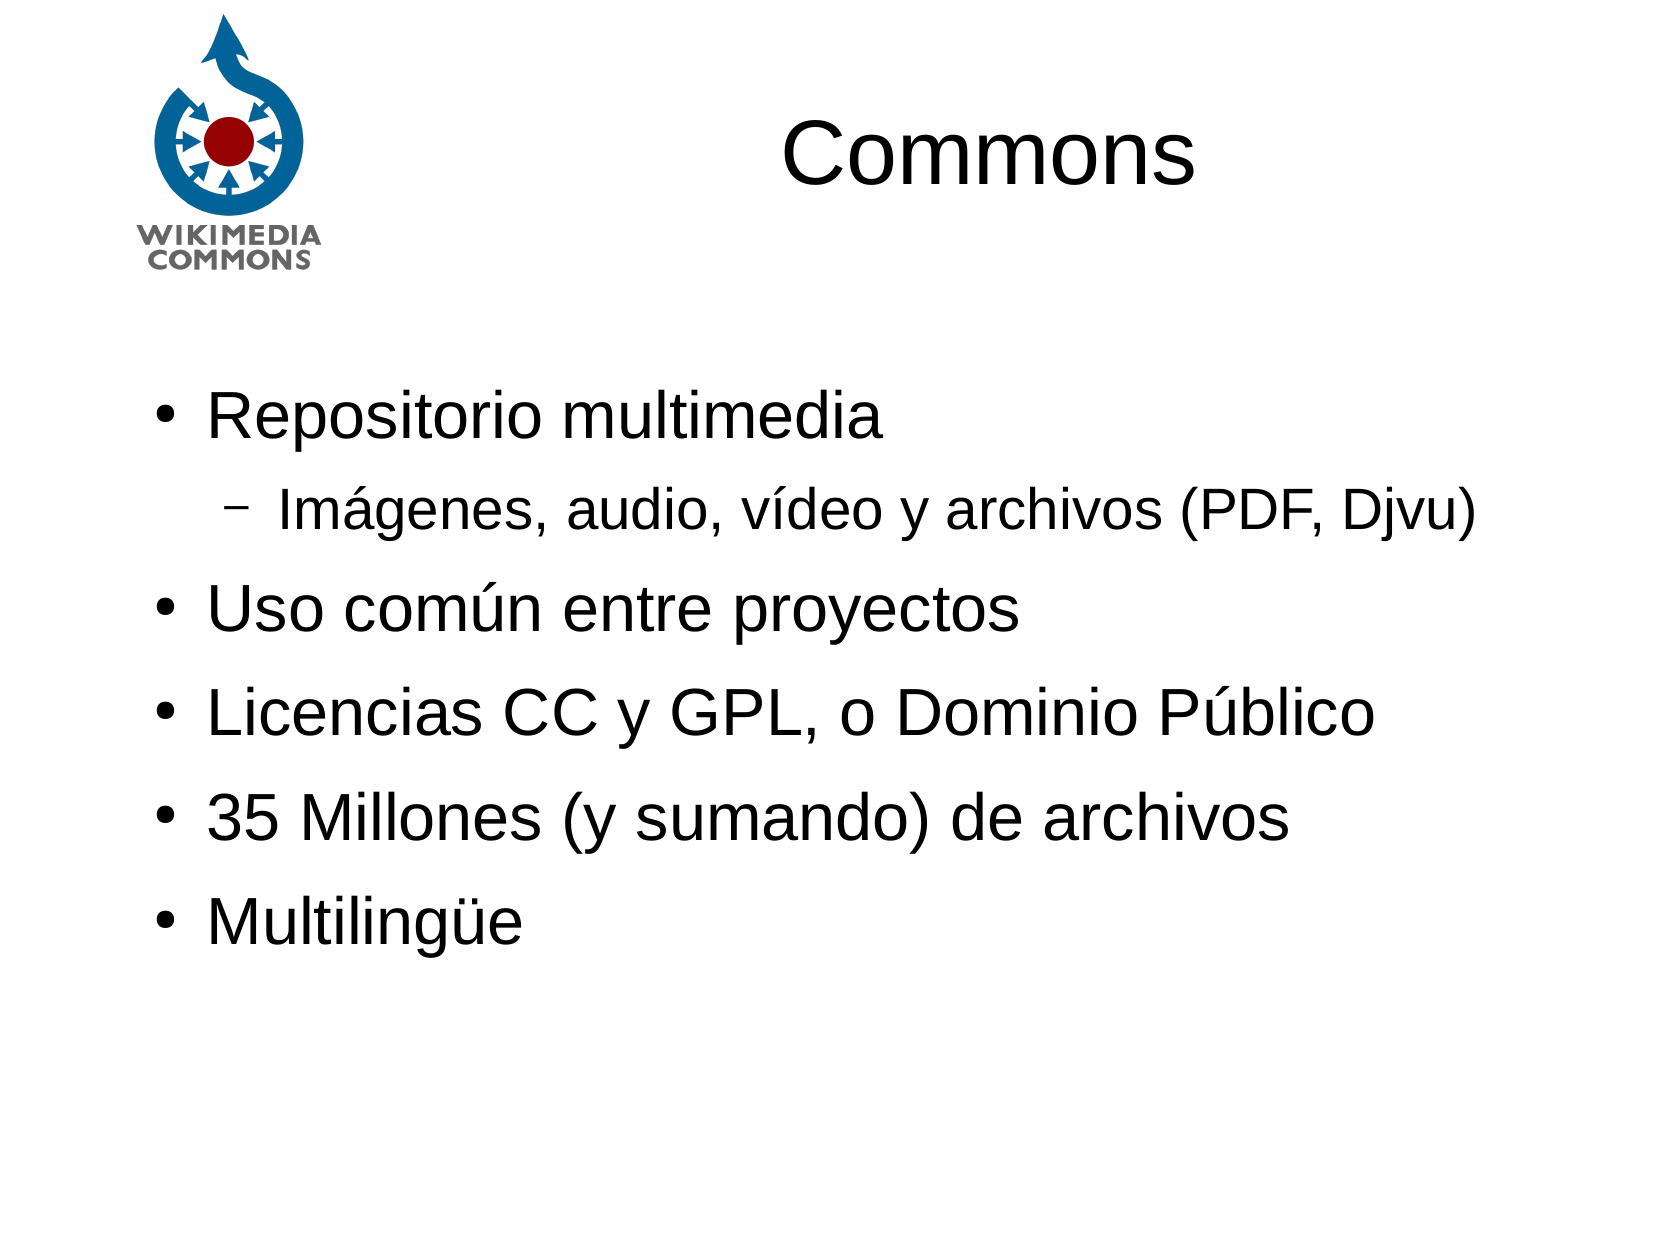

# Commons
Repositorio multimedia
Imágenes, audio, vídeo y archivos (PDF, Djvu)
Uso común entre proyectos
Licencias CC y GPL, o Dominio Público
35 Millones (y sumando) de archivos
Multilingüe